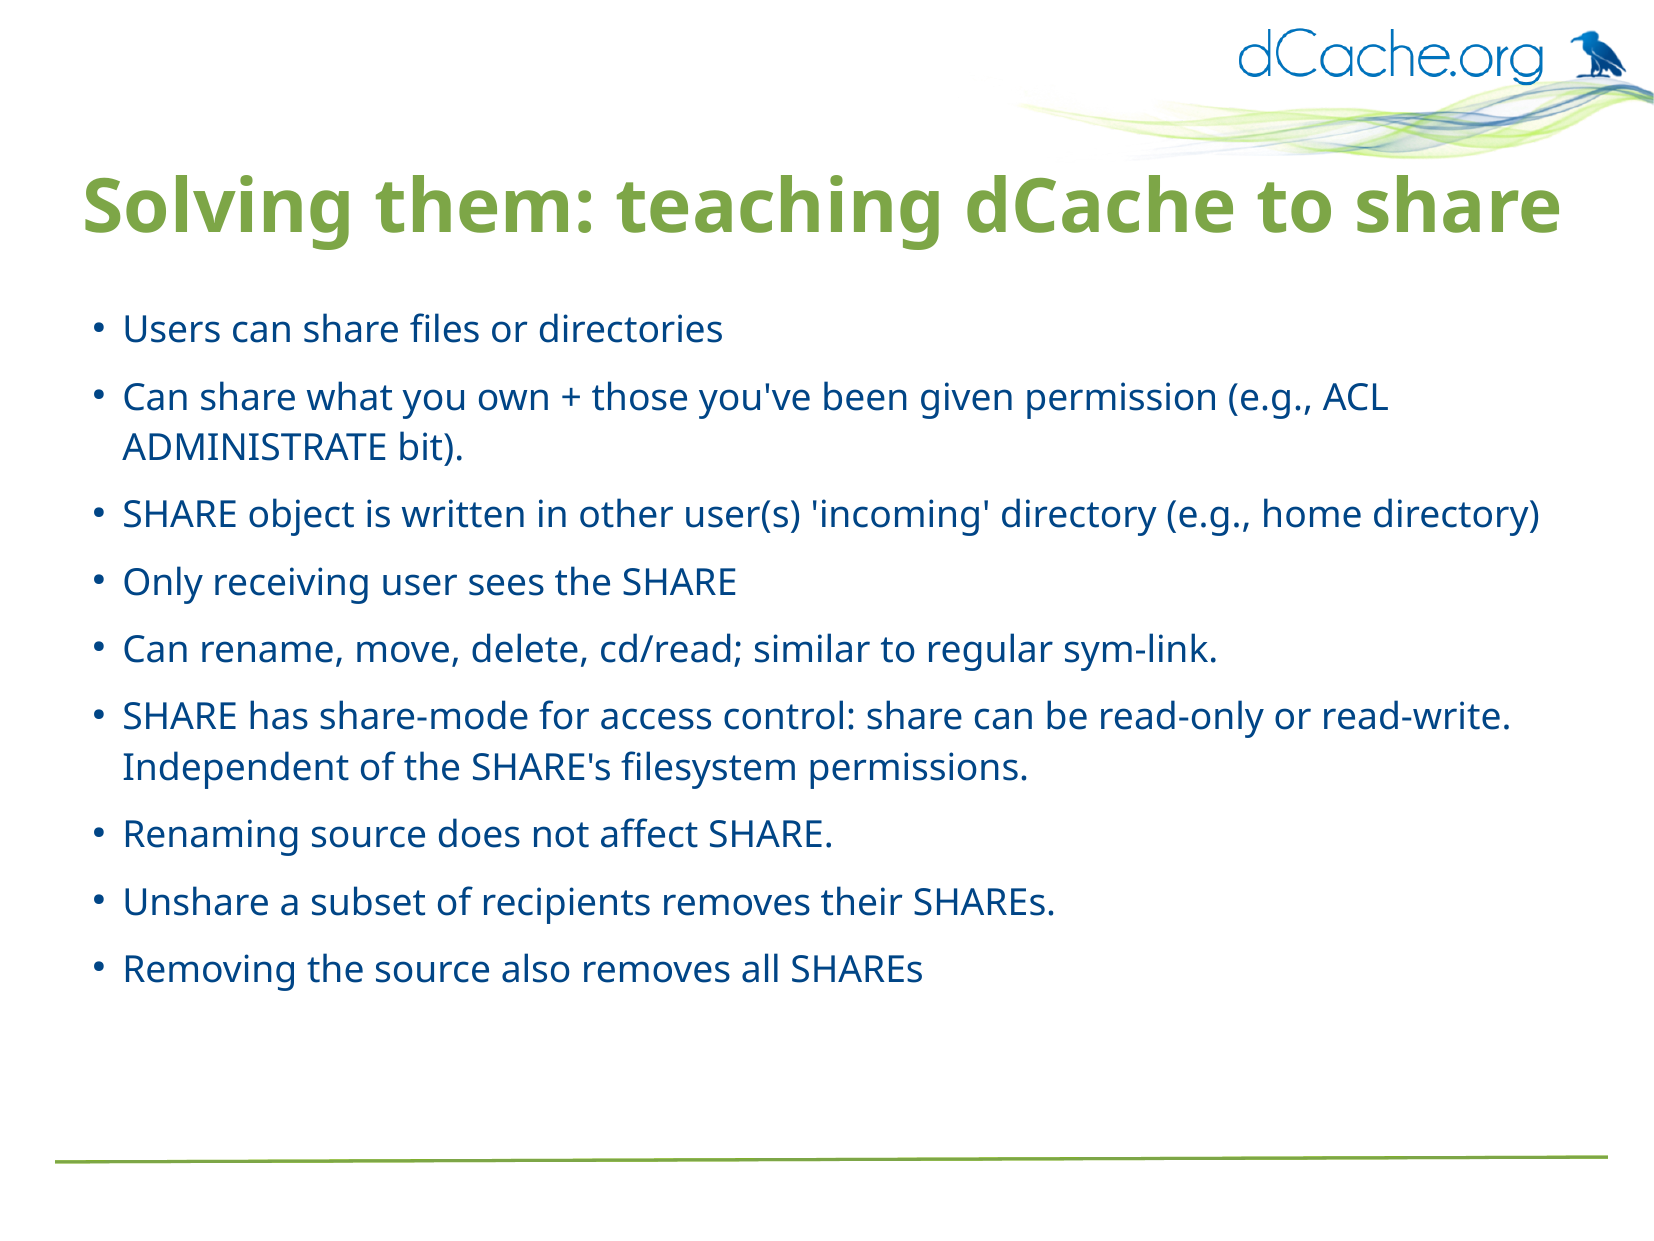

# Solving them: teaching dCache to share
Users can share files or directories
Can share what you own + those you've been given permission (e.g., ACL ADMINISTRATE bit).
SHARE object is written in other user(s) 'incoming' directory (e.g., home directory)
Only receiving user sees the SHARE
Can rename, move, delete, cd/read; similar to regular sym-link.
SHARE has share-mode for access control: share can be read-only or read-write. Independent of the SHARE's filesystem permissions.
Renaming source does not affect SHARE.
Unshare a subset of recipients removes their SHAREs.
Removing the source also removes all SHAREs